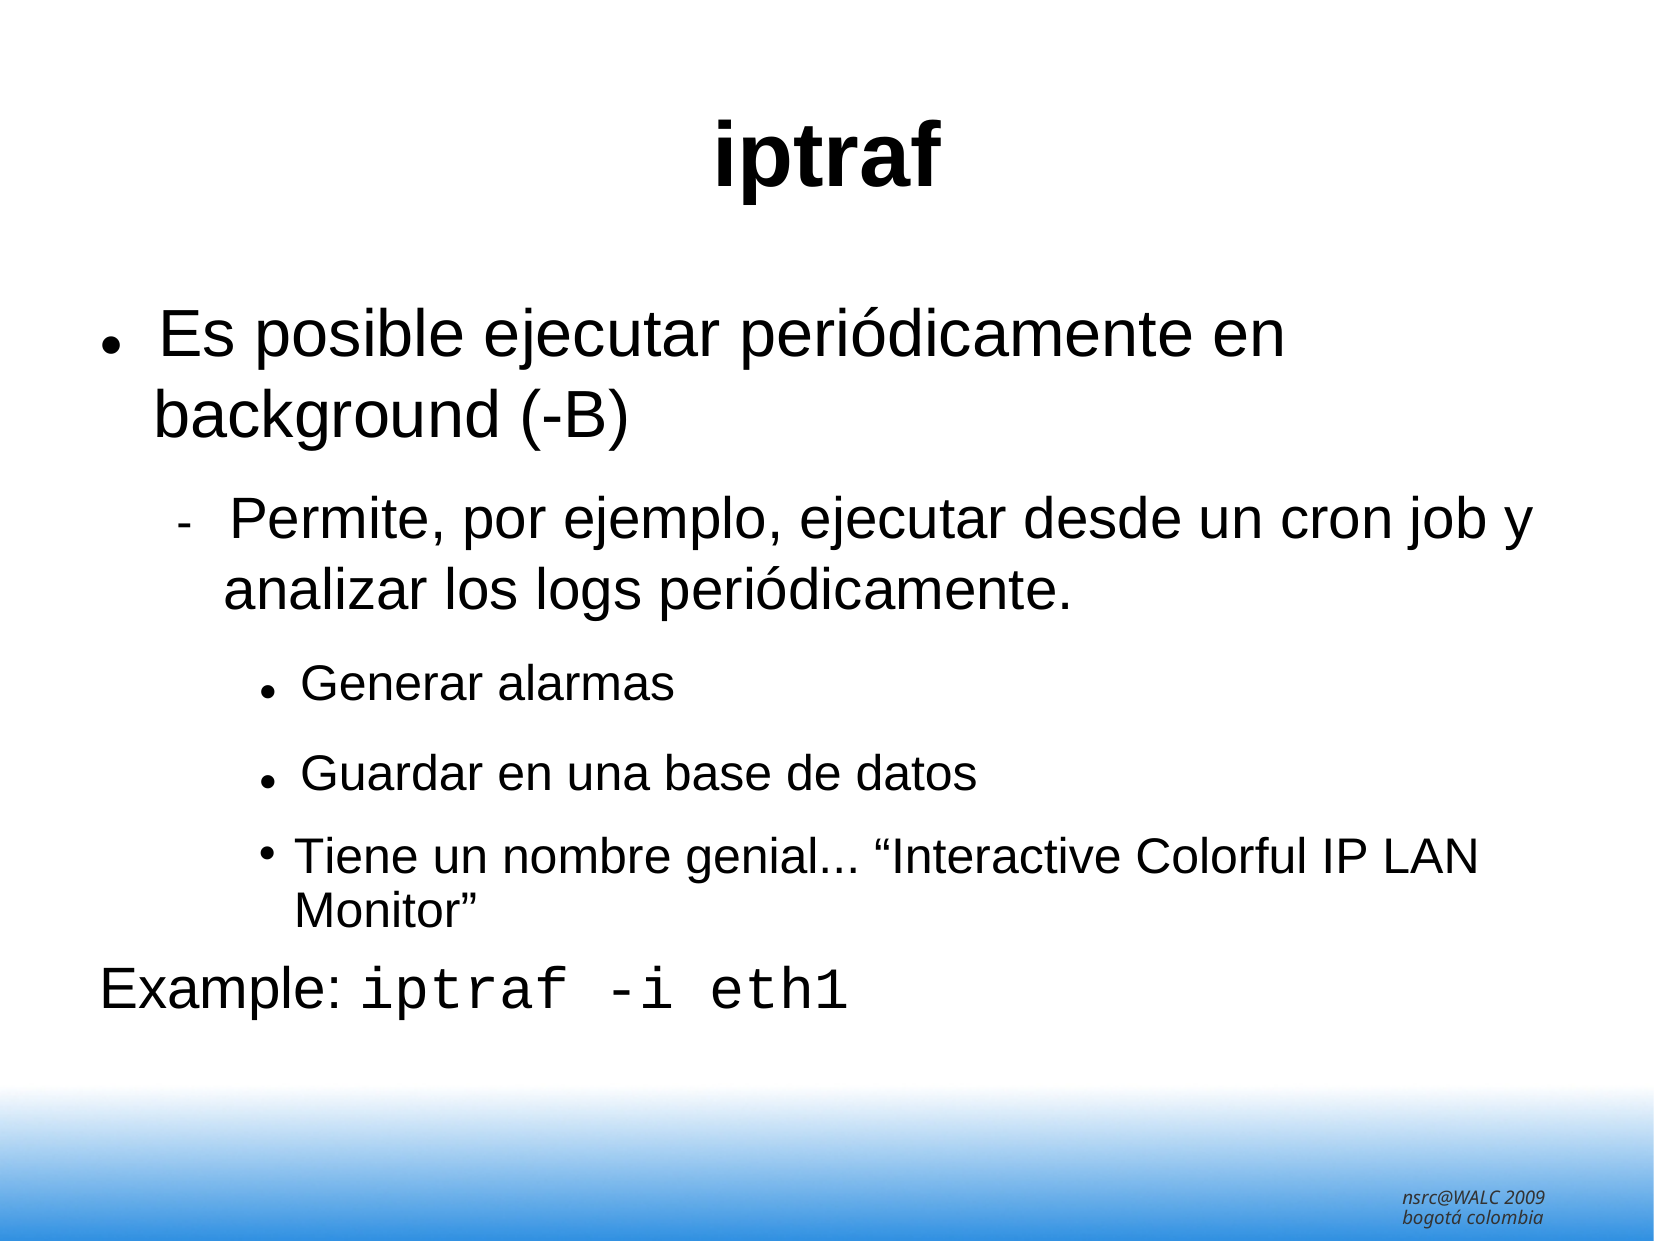

# iptraf
	Es posible ejecutar periódicamente en background (-B)
	Permite, por ejemplo, ejecutar desde un cron job y analizar los logs periódicamente.
	Generar alarmas
	Guardar en una base de datos
Tiene un nombre genial... “Interactive Colorful IP LAN Monitor”
Example: iptraf -i eth1